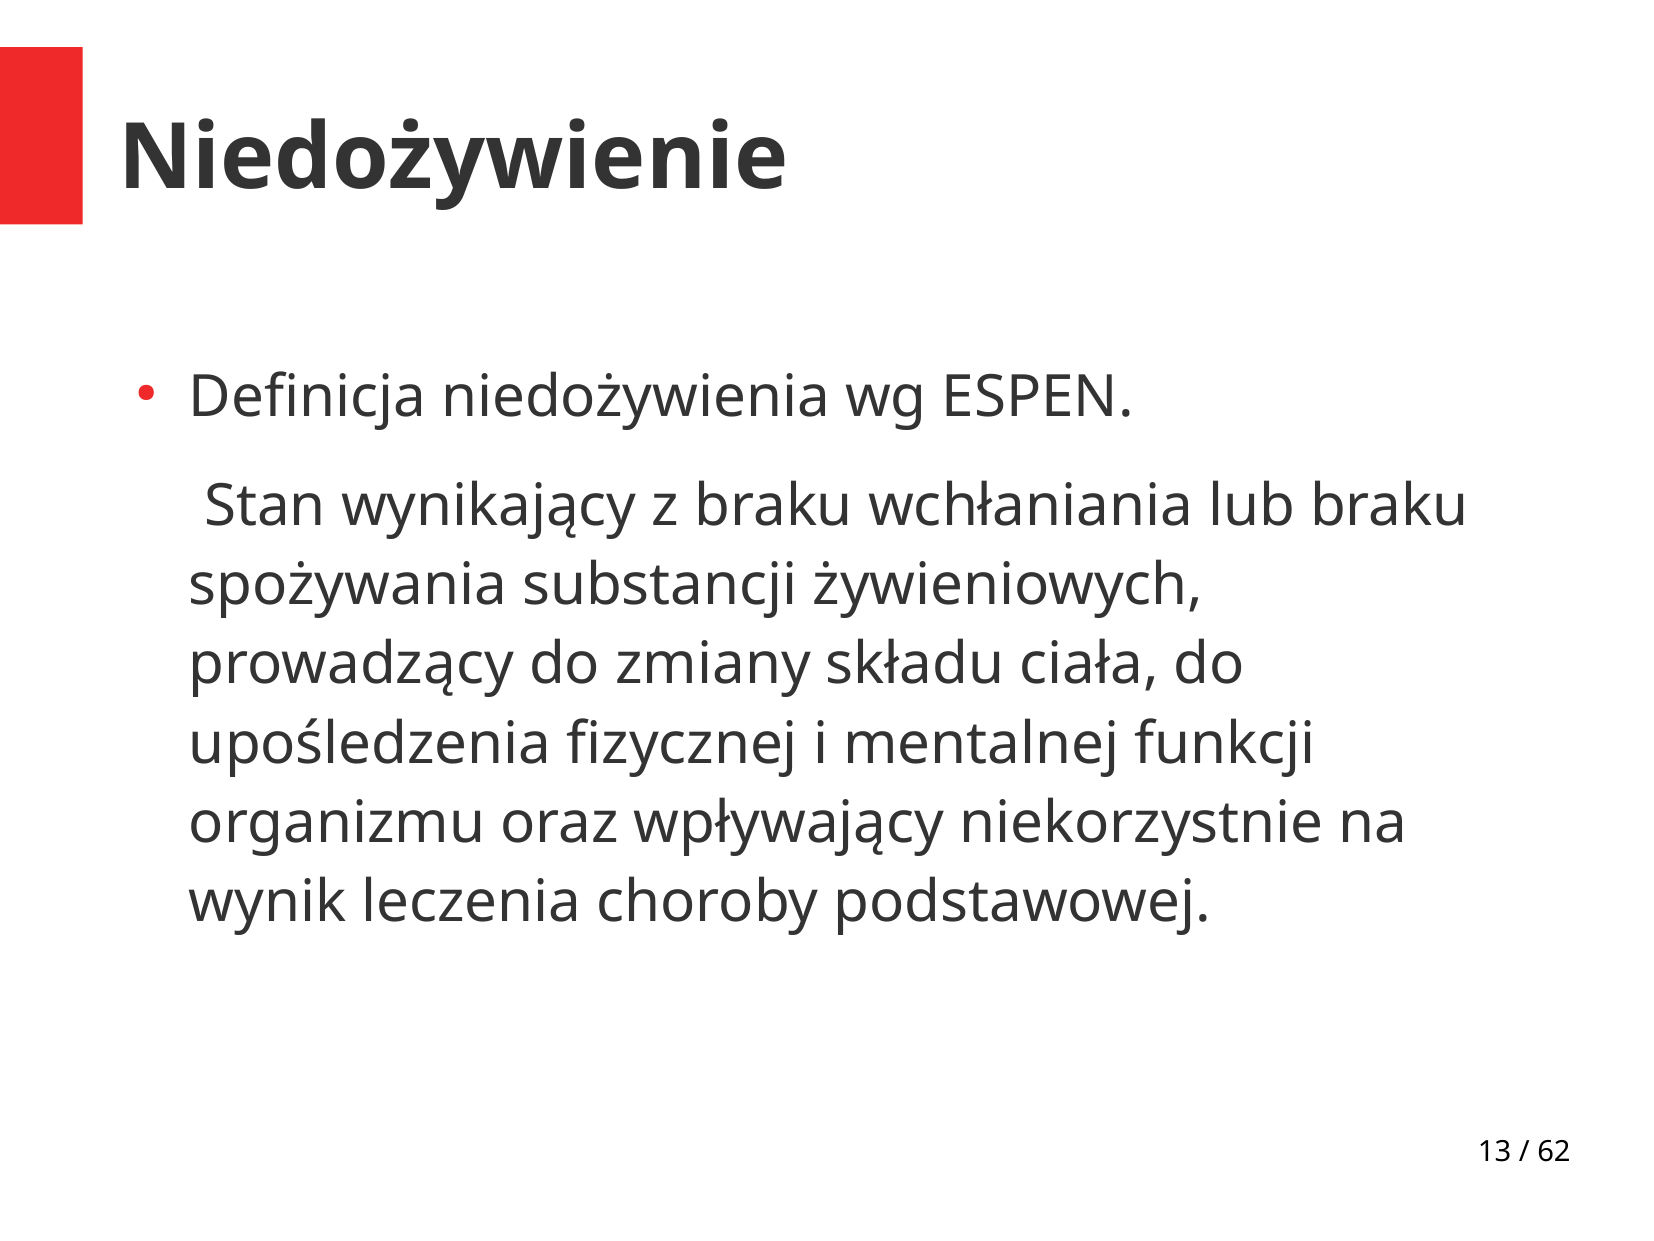

# Niedożywienie
Definicja niedożywienia wg ESPEN.
 Stan wynikający z braku wchłaniania lub braku spożywania substancji żywieniowych, prowadzący do zmiany składu ciała, do upośledzenia fizycznej i mentalnej funkcji organizmu oraz wpływający niekorzystnie na wynik leczenia choroby podstawowej.
13